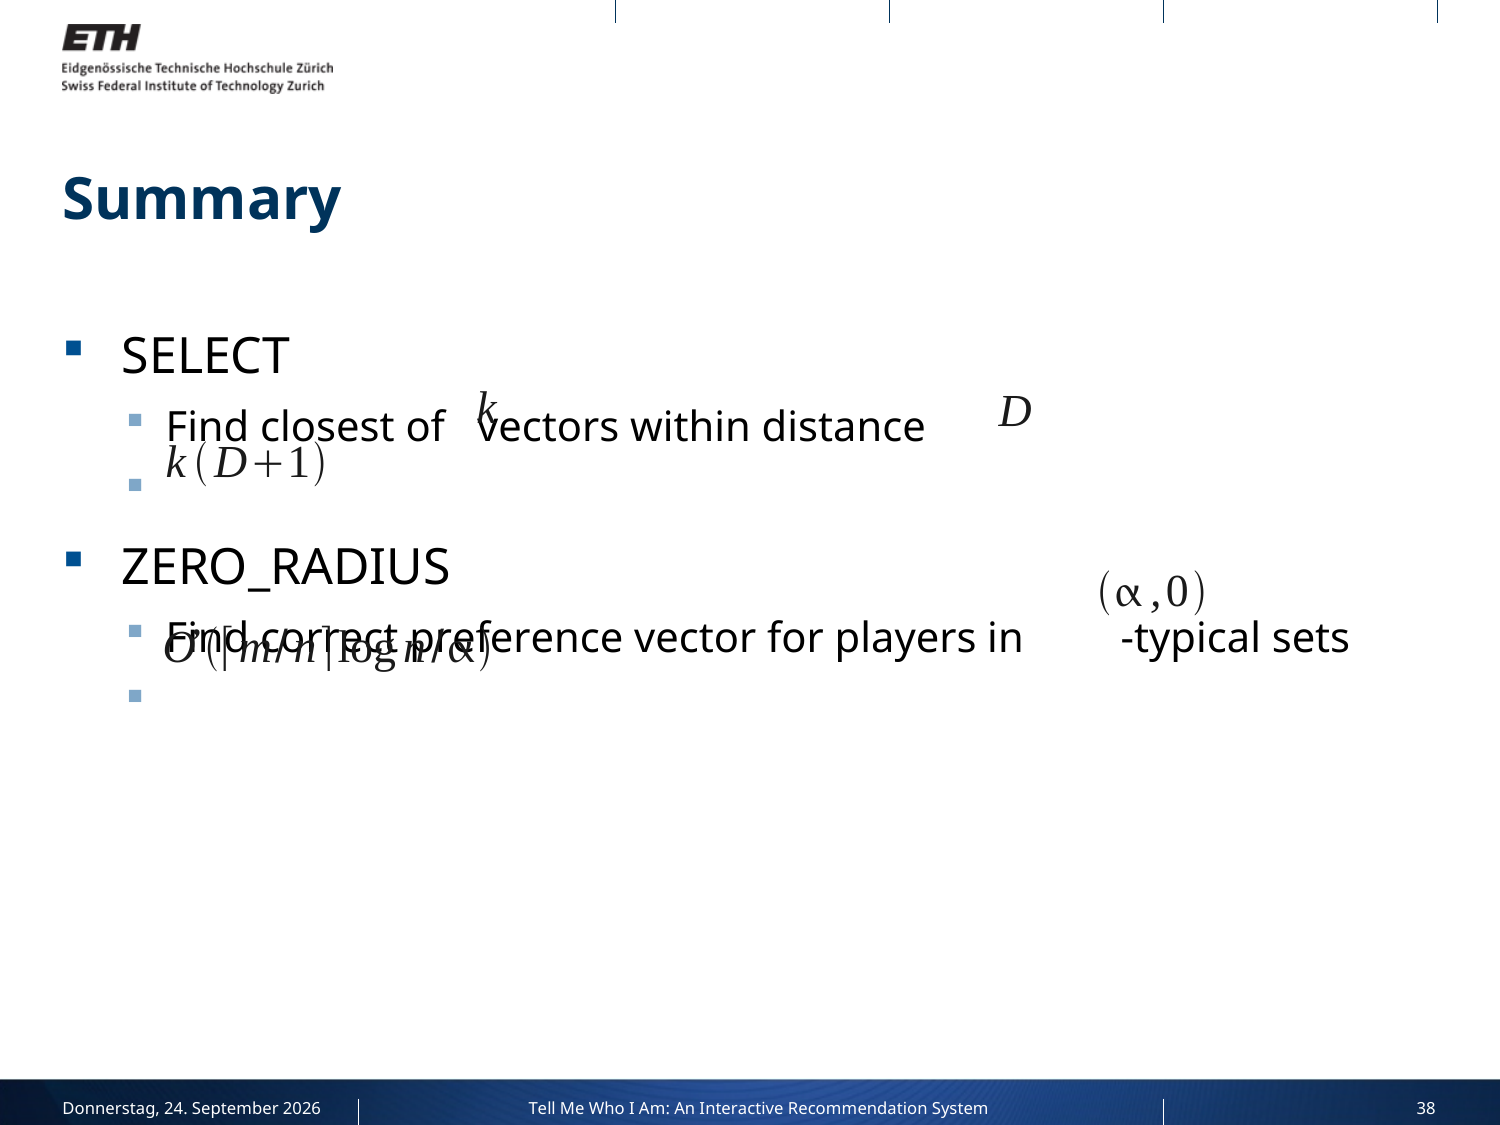

# Summary
SELECT
Find closest of vectors within distance
ZERO_RADIUS
Find correct preference vector for players in -typical sets
38